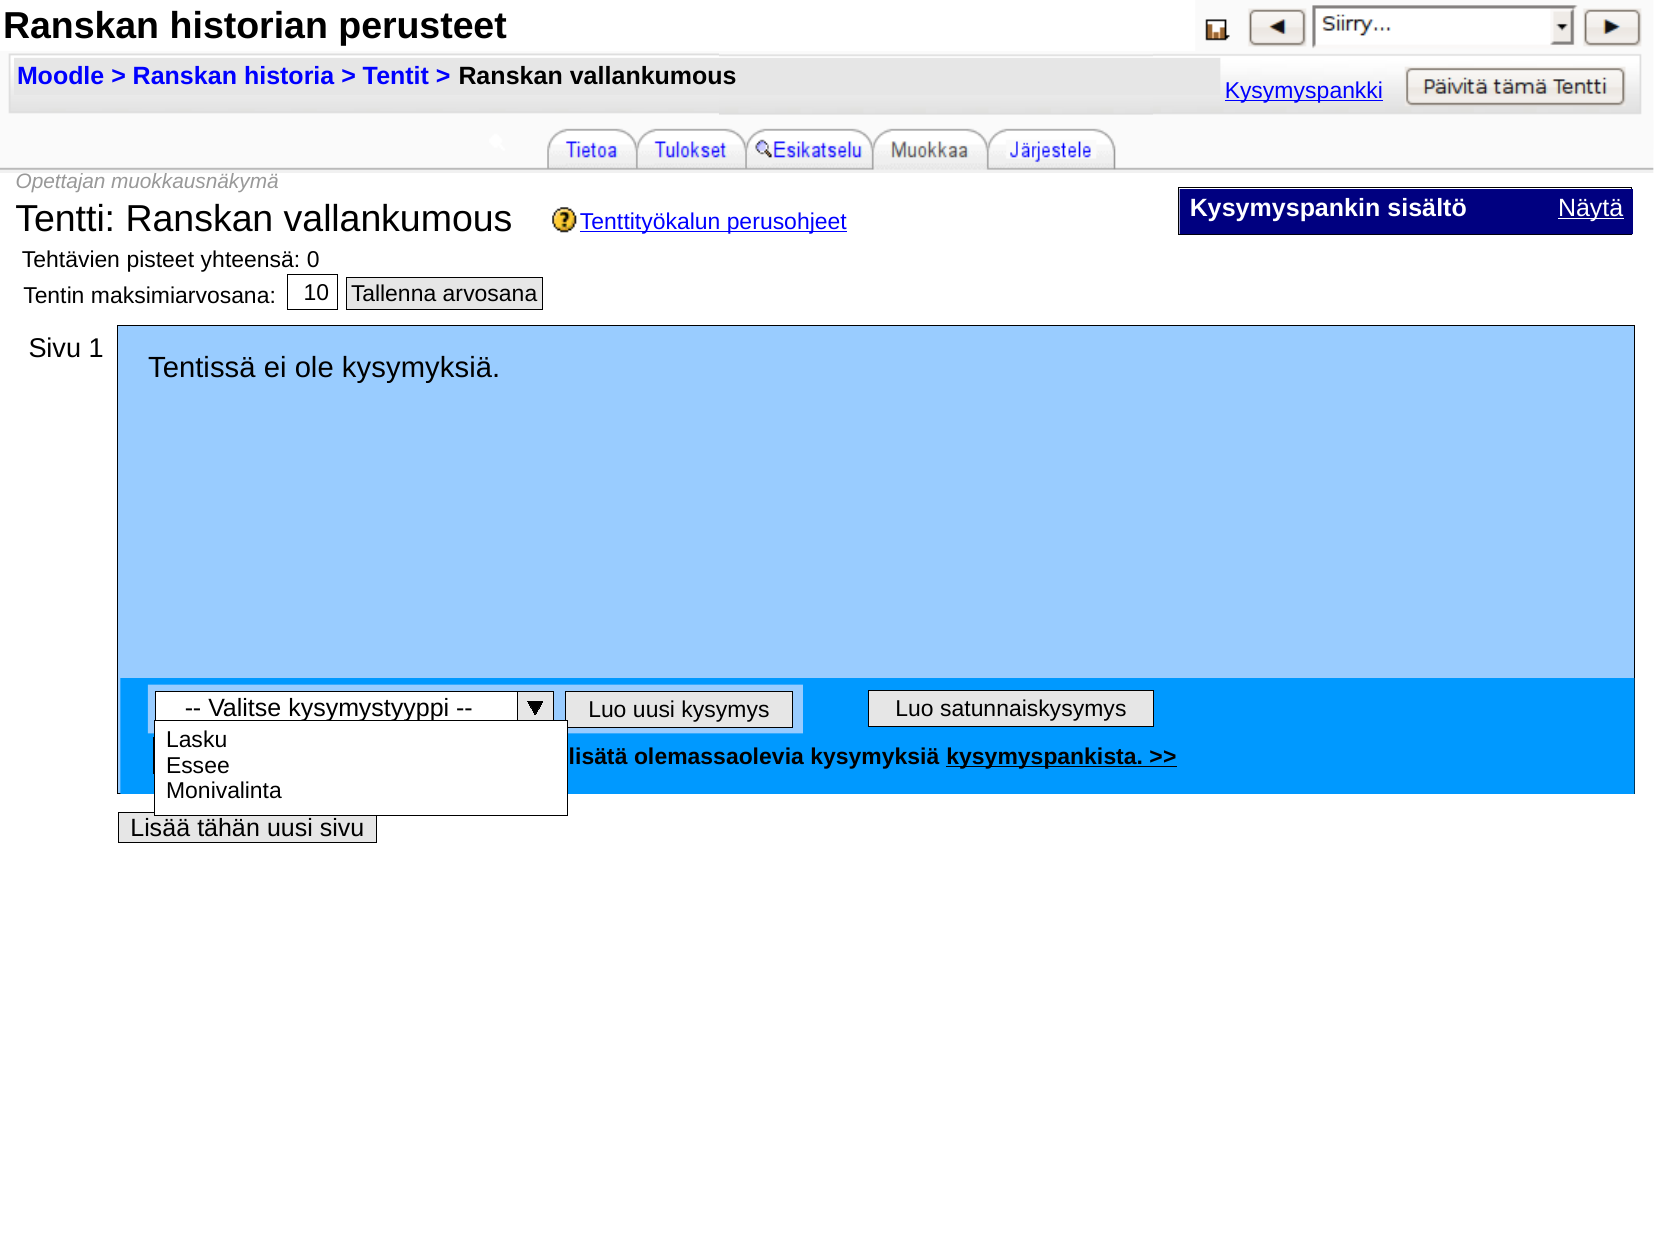

Ranskan historian perusteet
Moodle > Ranskan historia > Tentit > Ranskan vallankumous
Kysymyspankki
Opettajan muokkausnäkymä
 Kysymyspankin sisältö Näytä
Tentti: Ranskan vallankumous
Tenttityökalun perusohjeet
Tehtävien pisteet yhteensä: 0
 10
Tallenna arvosana
Tentin maksimiarvosana:
Sivu 1
Tentissä ei ole kysymyksiä.
Luo satunnaiskysymys
-- Valitse kysymystyyppi --
Luo uusi kysymys
-- Valitse kysymystyyppi --
 Lasku
 Essee
 Monivalinta
Luo kuvaus/Ohjeteksti
Voit myös lisätä olemassaolevia kysymyksiä kysymyspankista. >>
Lisää tähän uusi sivu